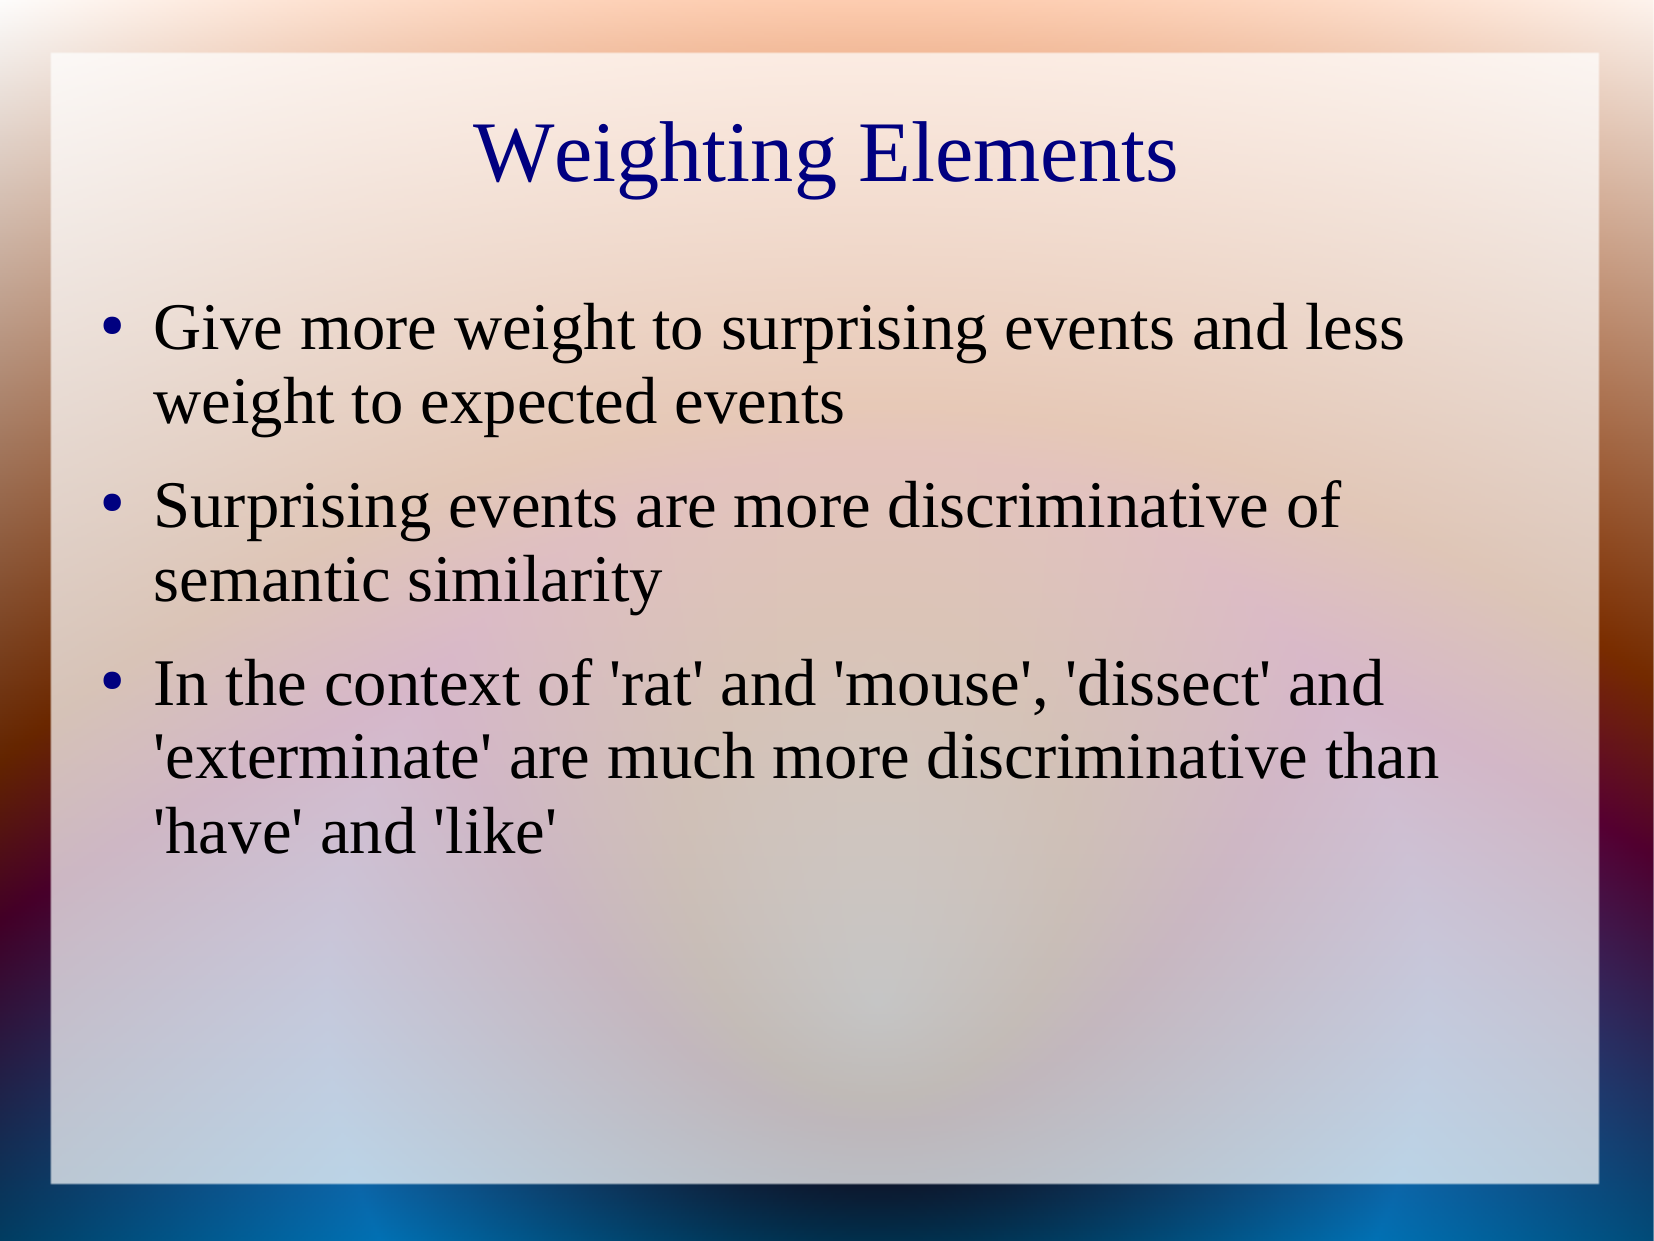

# Weighting Elements
Give more weight to surprising events and less weight to expected events
Surprising events are more discriminative of semantic similarity
In the context of 'rat' and 'mouse', 'dissect' and 'exterminate' are much more discriminative than 'have' and 'like'